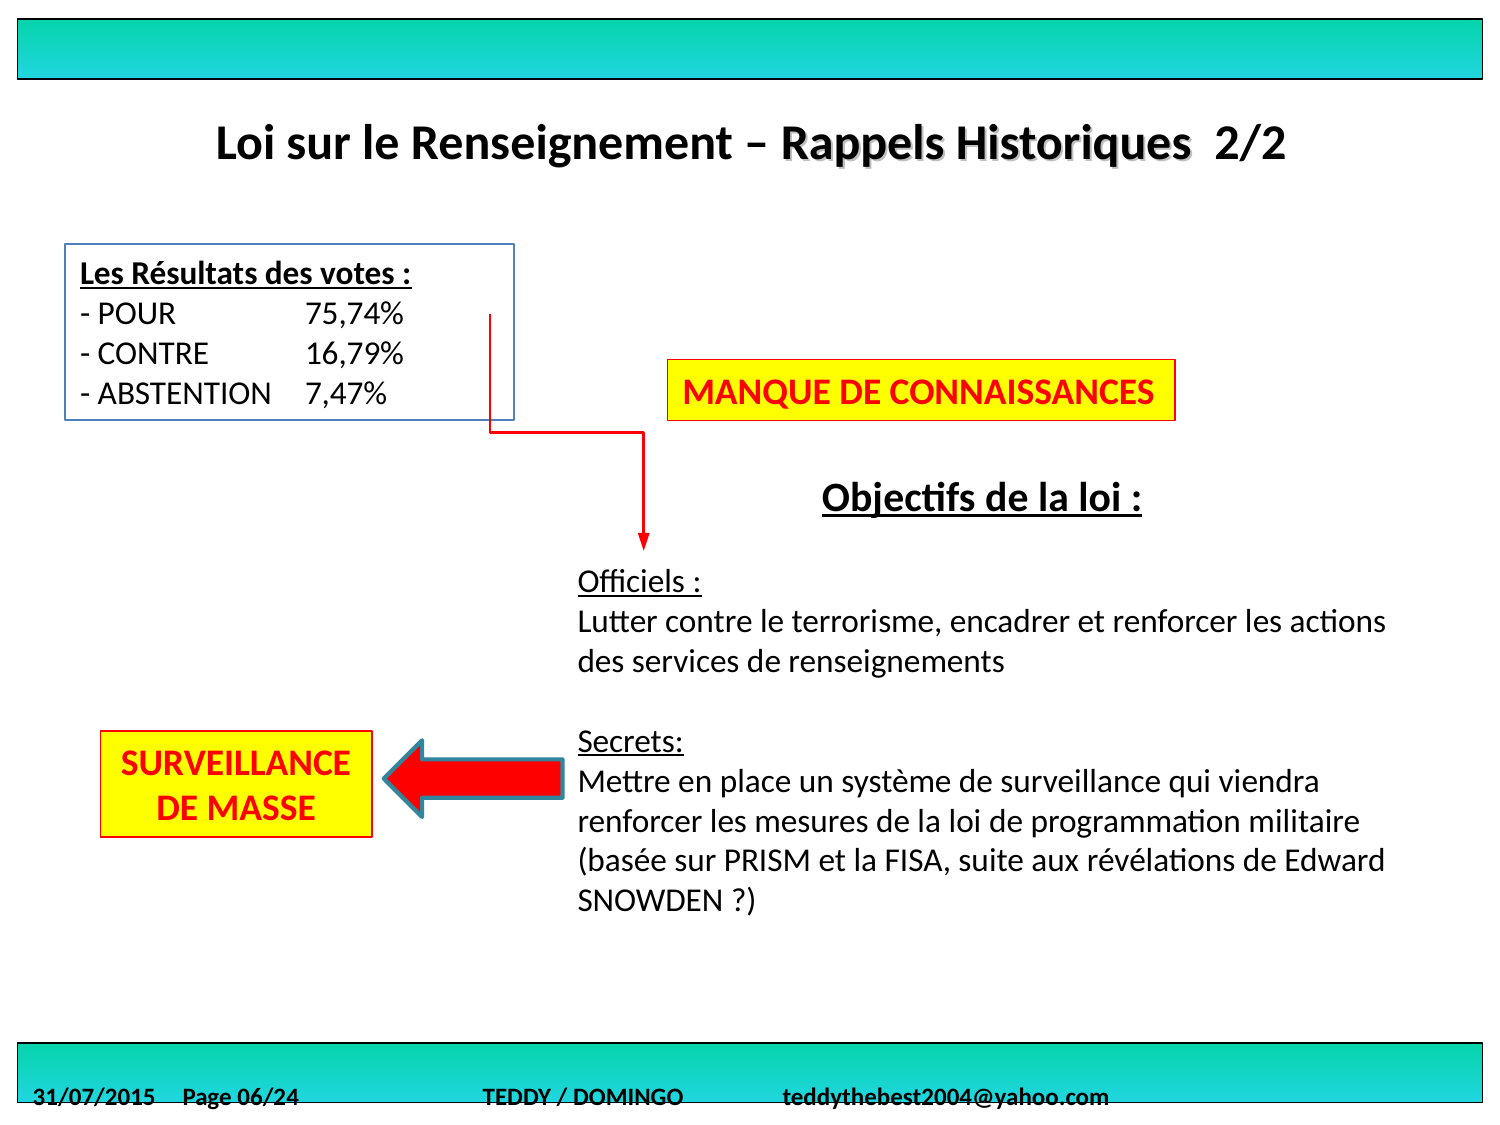

Loi sur le Renseignement – Rappels Historiques 2/2
Les Résultats des votes :
- POUR		75,74%
- CONTRE 		16,79%
- ABSTENTION	7,47%
MANQUE DE CONNAISSANCES
Objectifs de la loi :
Officiels :
Lutter contre le terrorisme, encadrer et renforcer les actions des services de renseignements
Secrets:
Mettre en place un système de surveillance qui viendra renforcer les mesures de la loi de programmation militaire (basée sur PRISM et la FISA, suite aux révélations de Edward SNOWDEN ?)
SURVEILLANCE DE MASSE
31/07/2015	Page 06/24			TEDDY / DOMINGO		teddythebest2004@yahoo.com